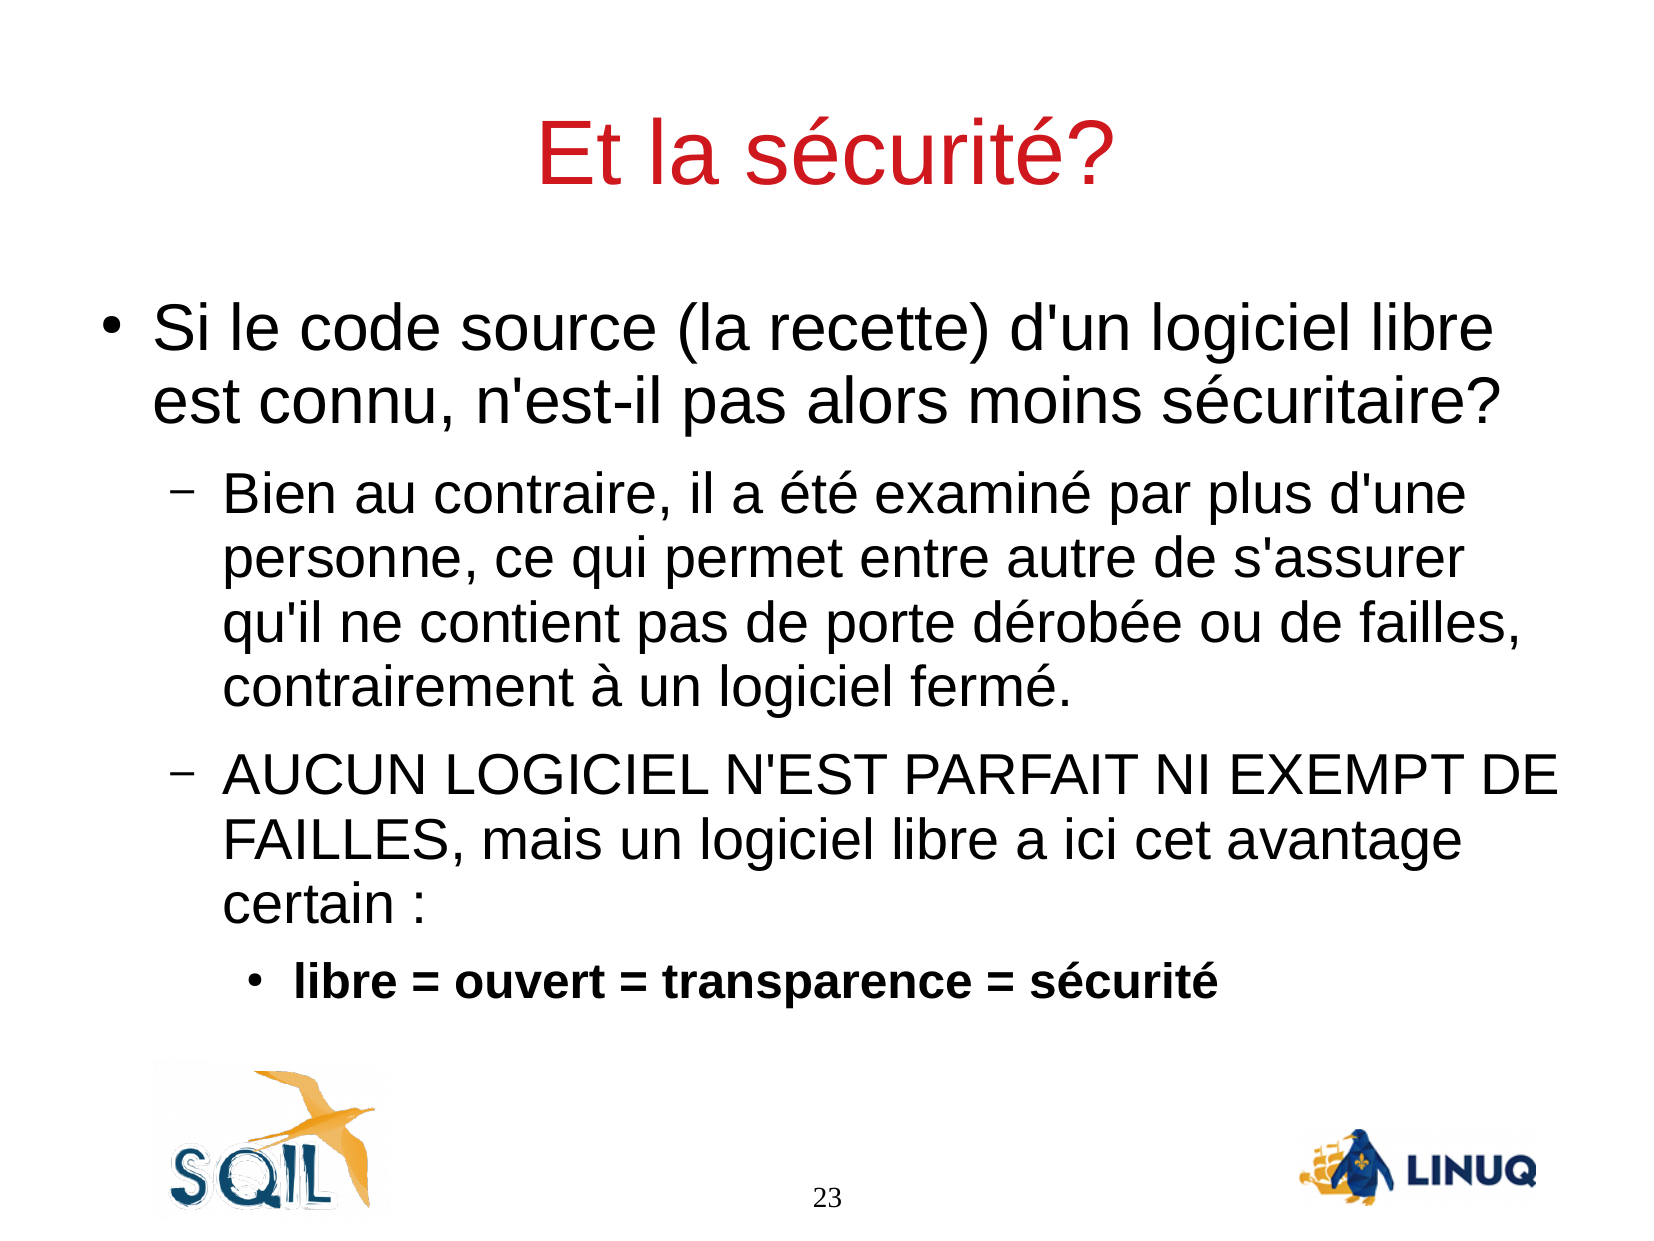

# Et la sécurité?
Si le code source (la recette) d'un logiciel libre est connu, n'est-il pas alors moins sécuritaire?
Bien au contraire, il a été examiné par plus d'une personne, ce qui permet entre autre de s'assurer qu'il ne contient pas de porte dérobée ou de failles, contrairement à un logiciel fermé.
AUCUN LOGICIEL N'EST PARFAIT NI EXEMPT DE FAILLES, mais un logiciel libre a ici cet avantage certain :
libre = ouvert = transparence = sécurité